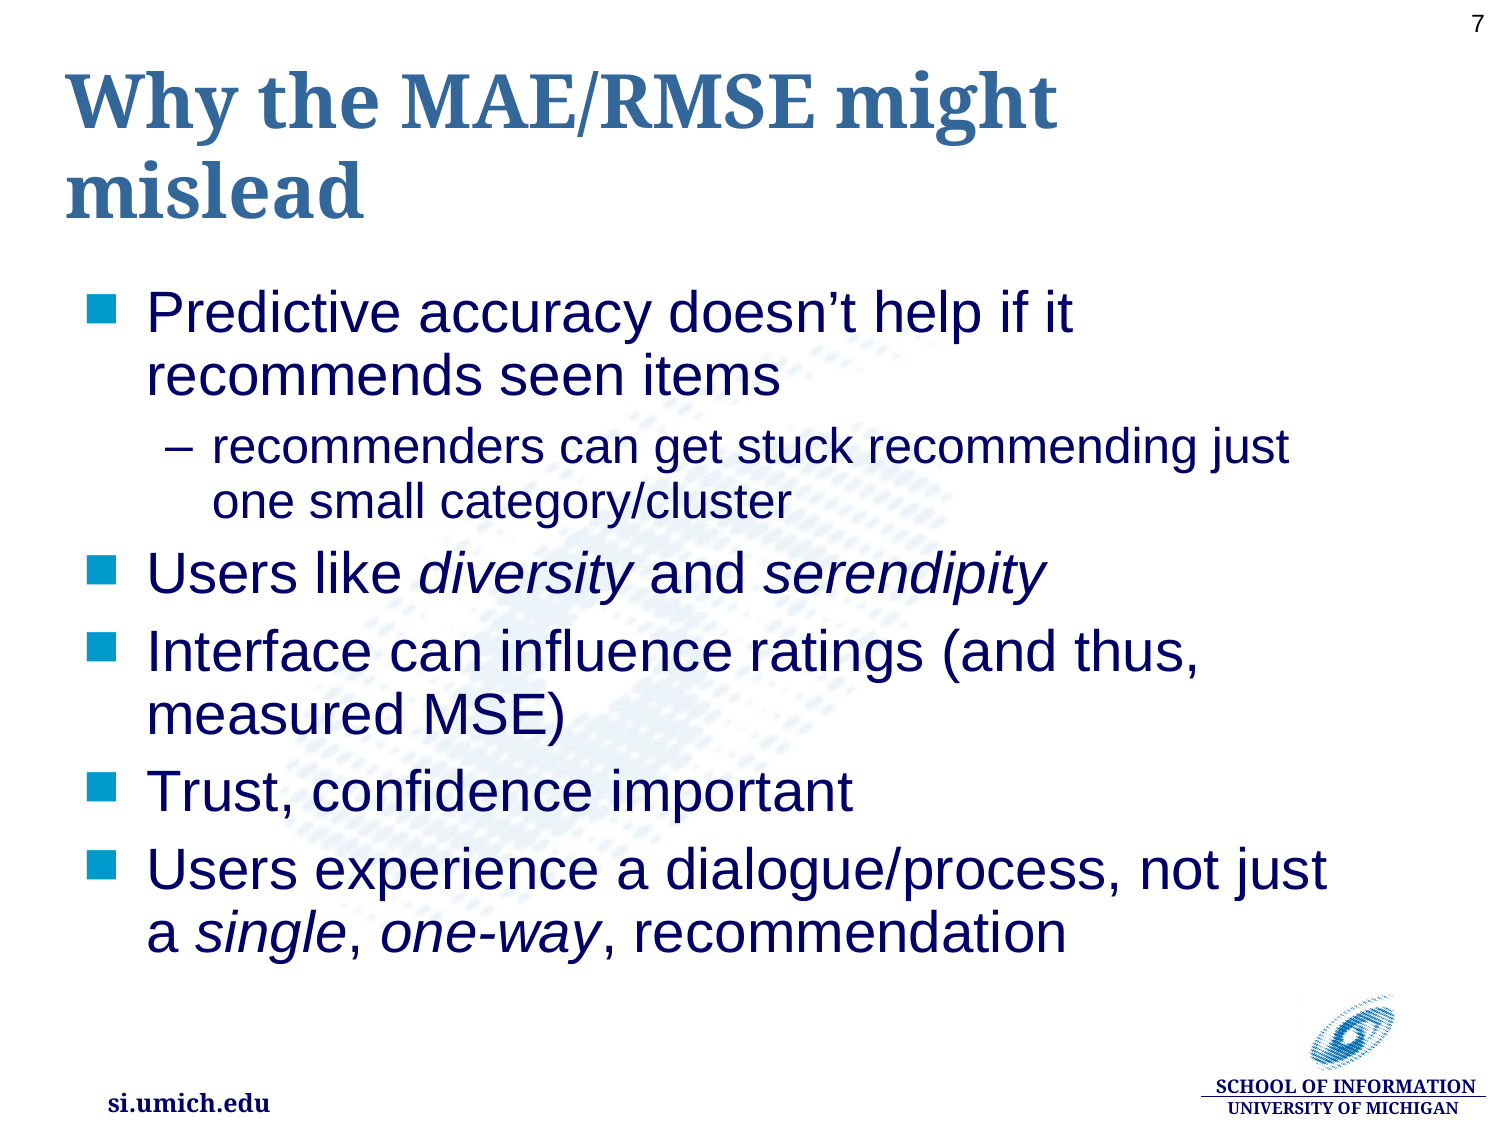

# Why the MAE/RMSE might mislead
Predictive accuracy doesn’t help if it recommends seen items
recommenders can get stuck recommending just one small category/cluster
Users like diversity and serendipity
Interface can influence ratings (and thus, measured MSE)
Trust, confidence important
Users experience a dialogue/process, not just a single, one-way, recommendation